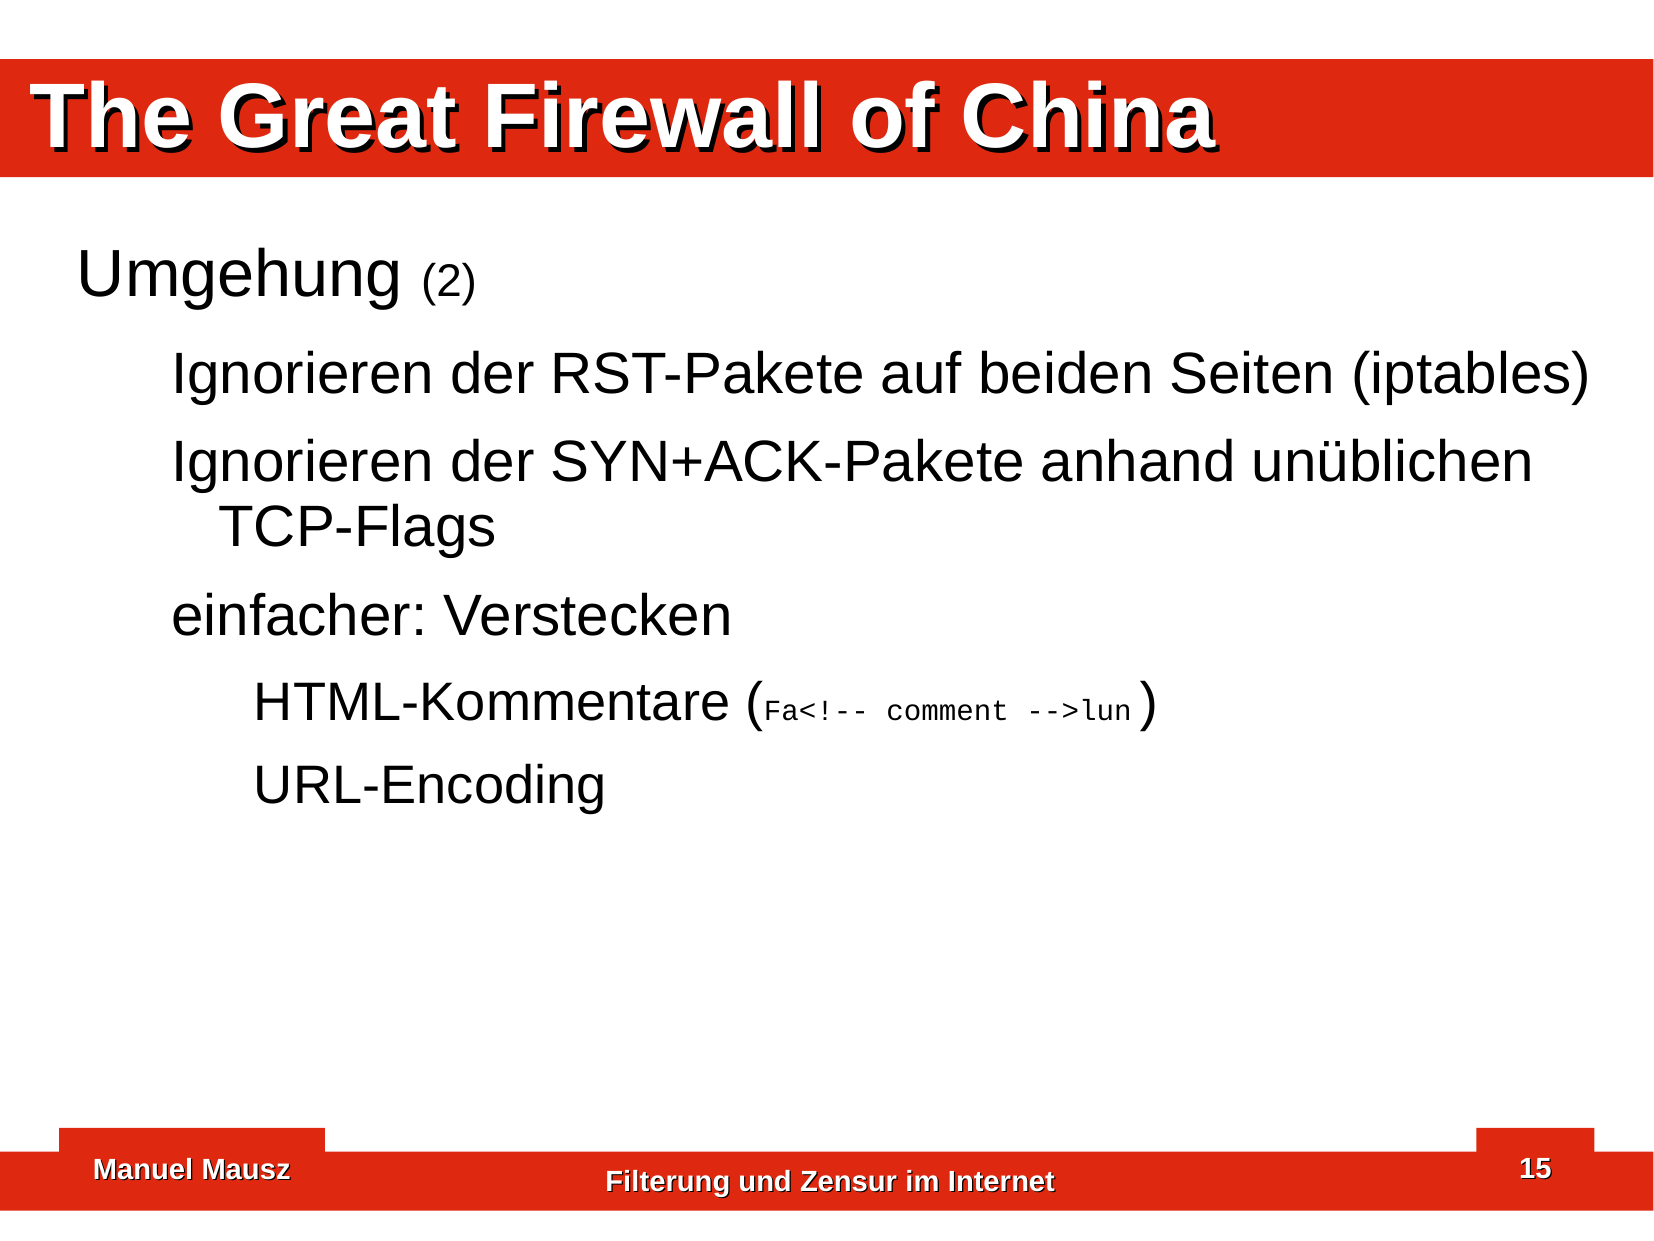

# The Great Firewall of China
Umgehung (2)
Ignorieren der RST-Pakete auf beiden Seiten (iptables)
Ignorieren der SYN+ACK-Pakete anhand unüblichen TCP-Flags
einfacher: Verstecken
HTML-Kommentare (Fa<!-- comment -->lun)
URL-Encoding
15